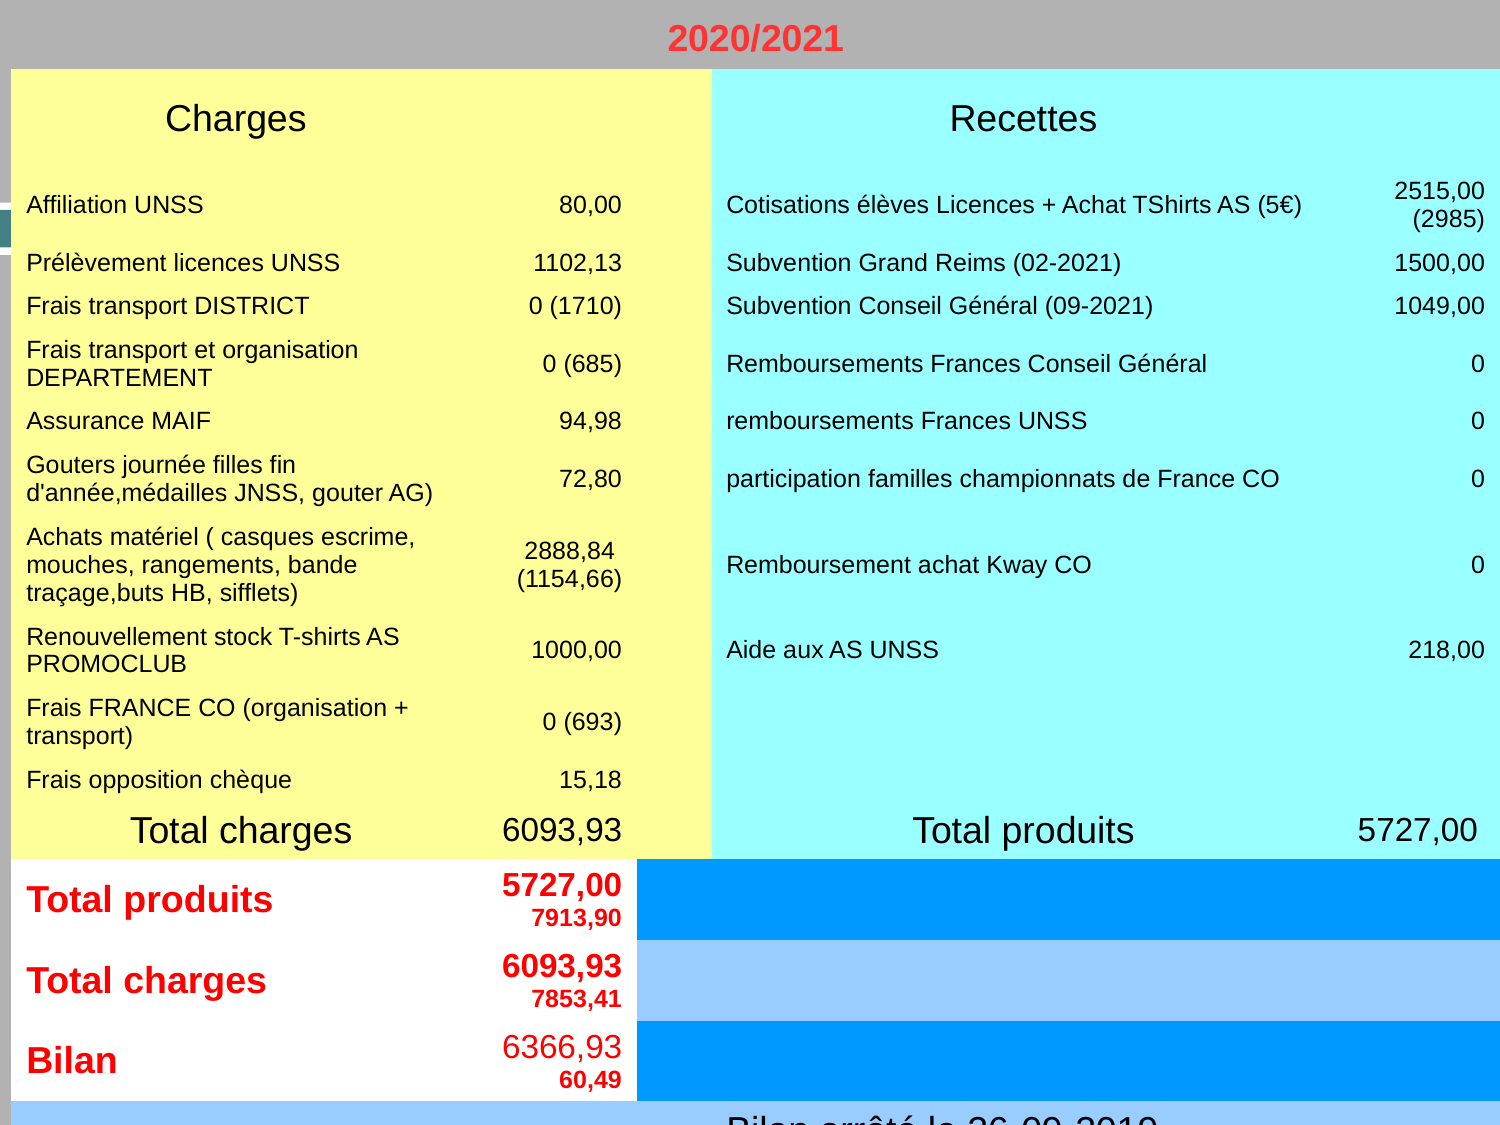

| 2020/2021 | | | | |
| --- | --- | --- | --- | --- |
| Charges | | | Recettes | |
| Affiliation UNSS | 80,00 | | Cotisations élèves Licences + Achat TShirts AS (5€) | 2515,00 (2985) |
| Prélèvement licences UNSS | 1102,13 | | Subvention Grand Reims (02-2021) | 1500,00 |
| Frais transport DISTRICT | 0 (1710) | | Subvention Conseil Général (09-2021) | 1049,00 |
| Frais transport et organisation DEPARTEMENT | 0 (685) | | Remboursements Frances Conseil Général | 0 |
| Assurance MAIF | 94,98 | | remboursements Frances UNSS | 0 |
| Gouters journée filles fin d'année,médailles JNSS, gouter AG) | 72,80 | | participation familles championnats de France CO | 0 |
| Achats matériel ( casques escrime, mouches, rangements, bande traçage,buts HB, sifflets) | 2888,84 (1154,66) | | Remboursement achat Kway CO | 0 |
| Renouvellement stock T-shirts AS PROMOCLUB | 1000,00 | | Aide aux AS UNSS | 218,00 |
| Frais FRANCE CO (organisation + transport) | 0 (693) | | | |
| Frais opposition chèque | 15,18 | | | |
| Total charges | 6093,93 | | Total produits | 5727,00 |
| Total produits | 5727,00 7913,90 | | | |
| Total charges | 6093,93 7853,41 | | | |
| Bilan | 6366,93 60,49 | | | |
| | | | Bilan arrêté le 26-09-2019 | |